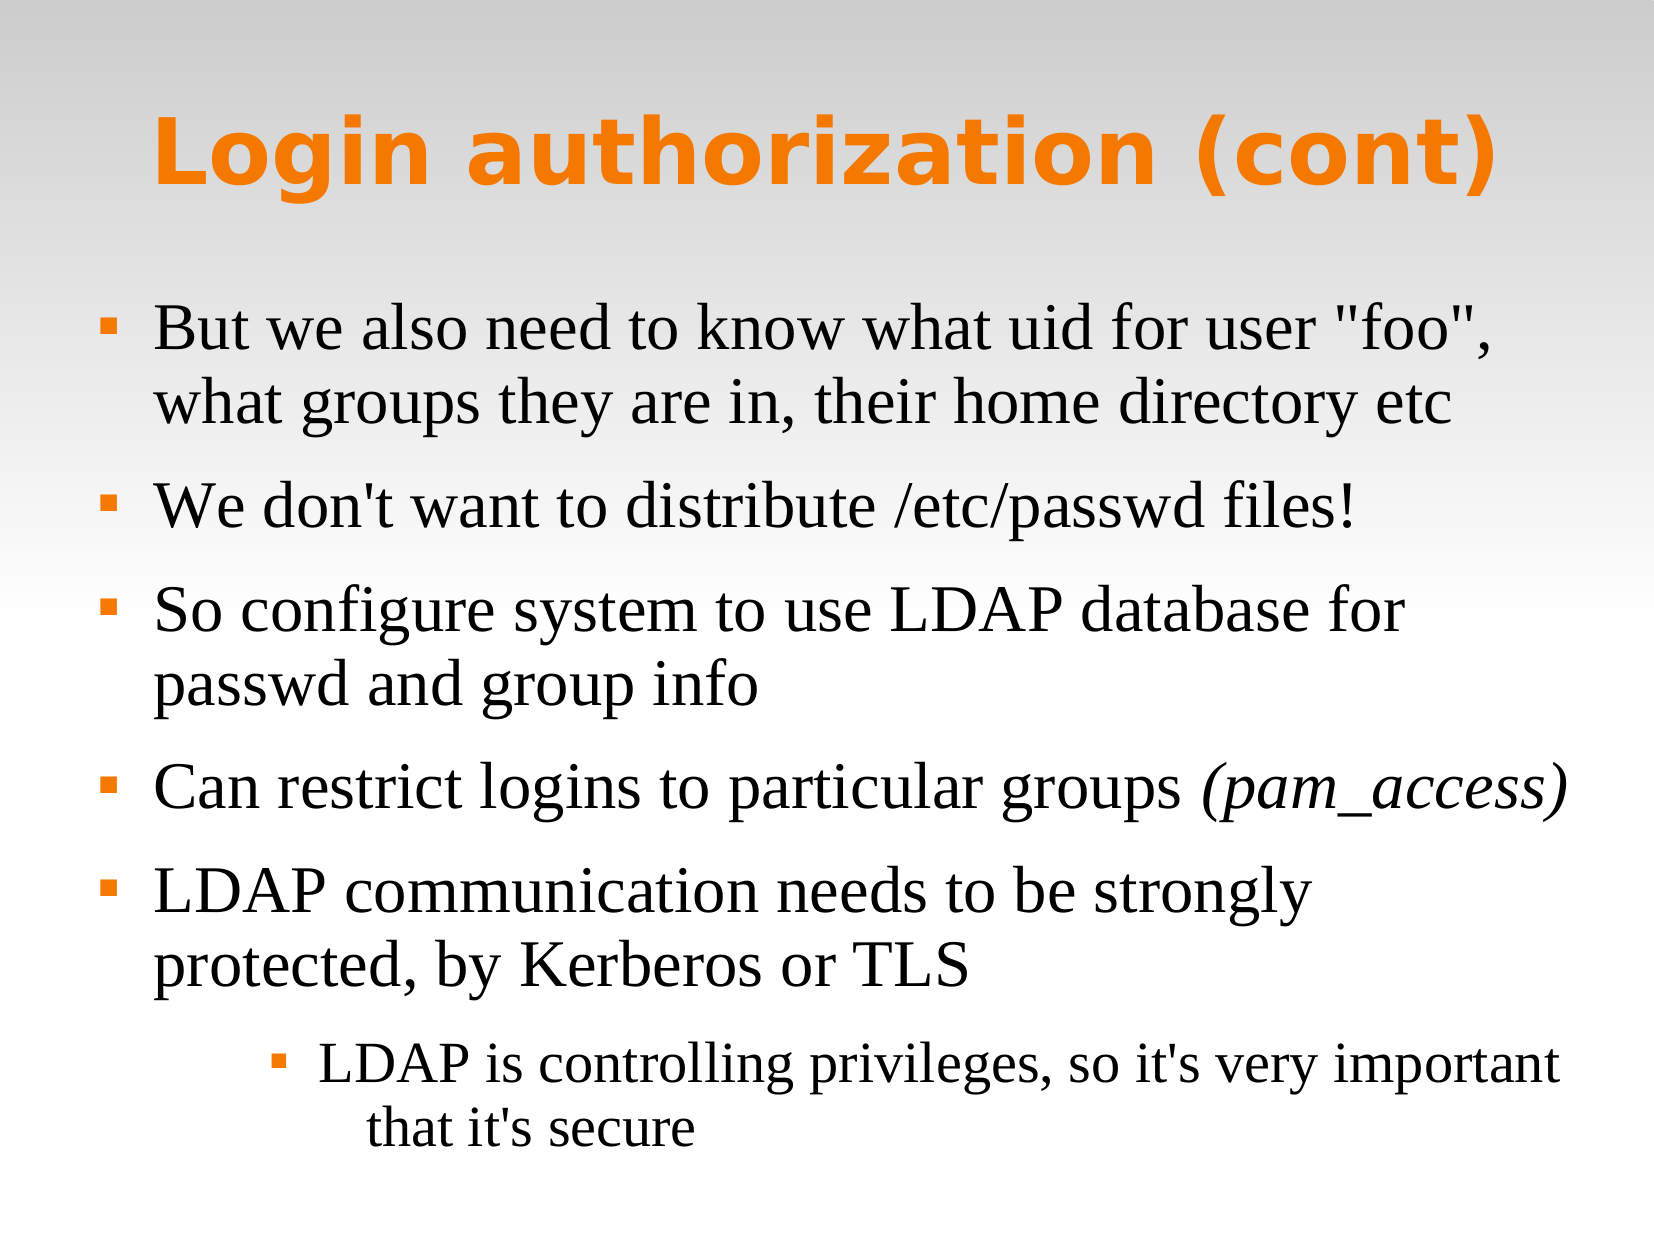

# Login authorization (cont)
But we also need to know what uid for user "foo", what groups they are in, their home directory etc
We don't want to distribute /etc/passwd files!
So configure system to use LDAP database for passwd and group info
Can restrict logins to particular groups (pam_access)
LDAP communication needs to be strongly protected, by Kerberos or TLS
LDAP is controlling privileges, so it's very important that it's secure